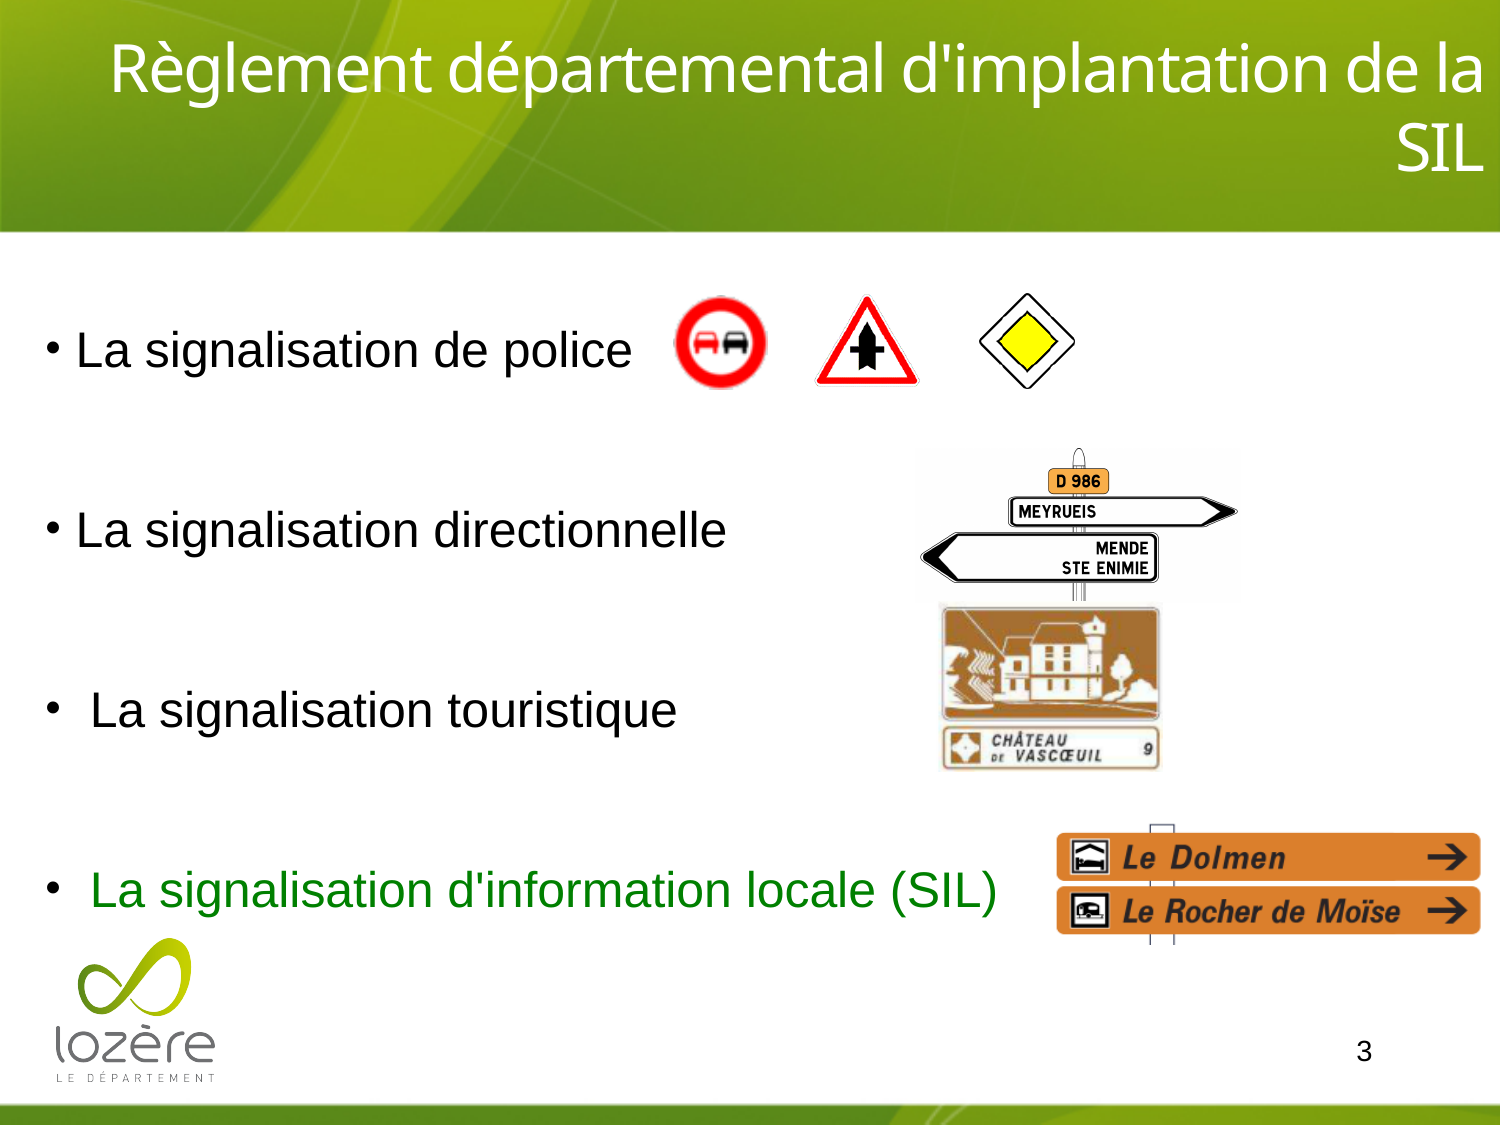

Règlement départemental d'implantation de la SIL
Les signalisations routières existantes
 La signalisation de police
 La signalisation directionnelle
 La signalisation touristique
 La signalisation d'information locale (SIL)
3